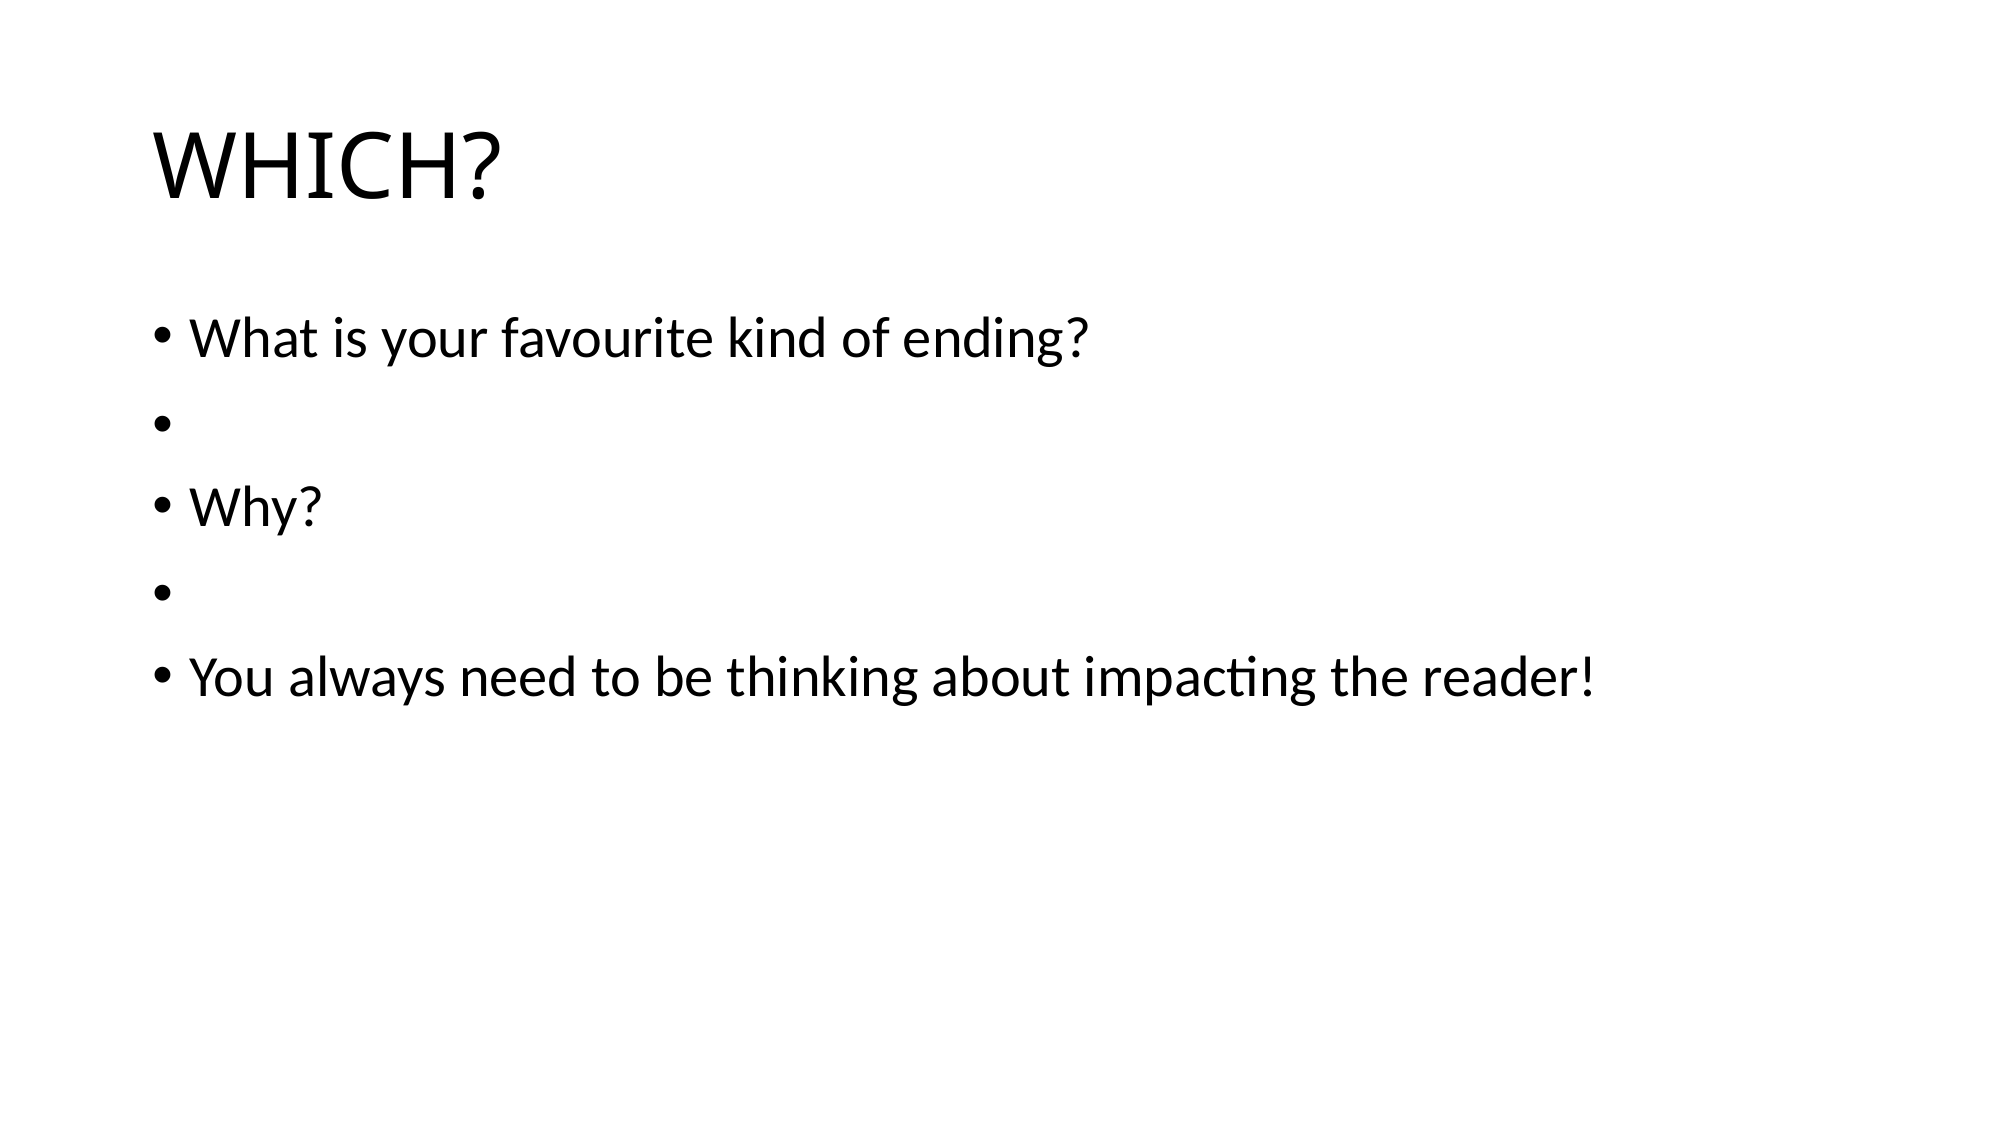

# WHICH?
What is your favourite kind of ending?
Why?
You always need to be thinking about impacting the reader!